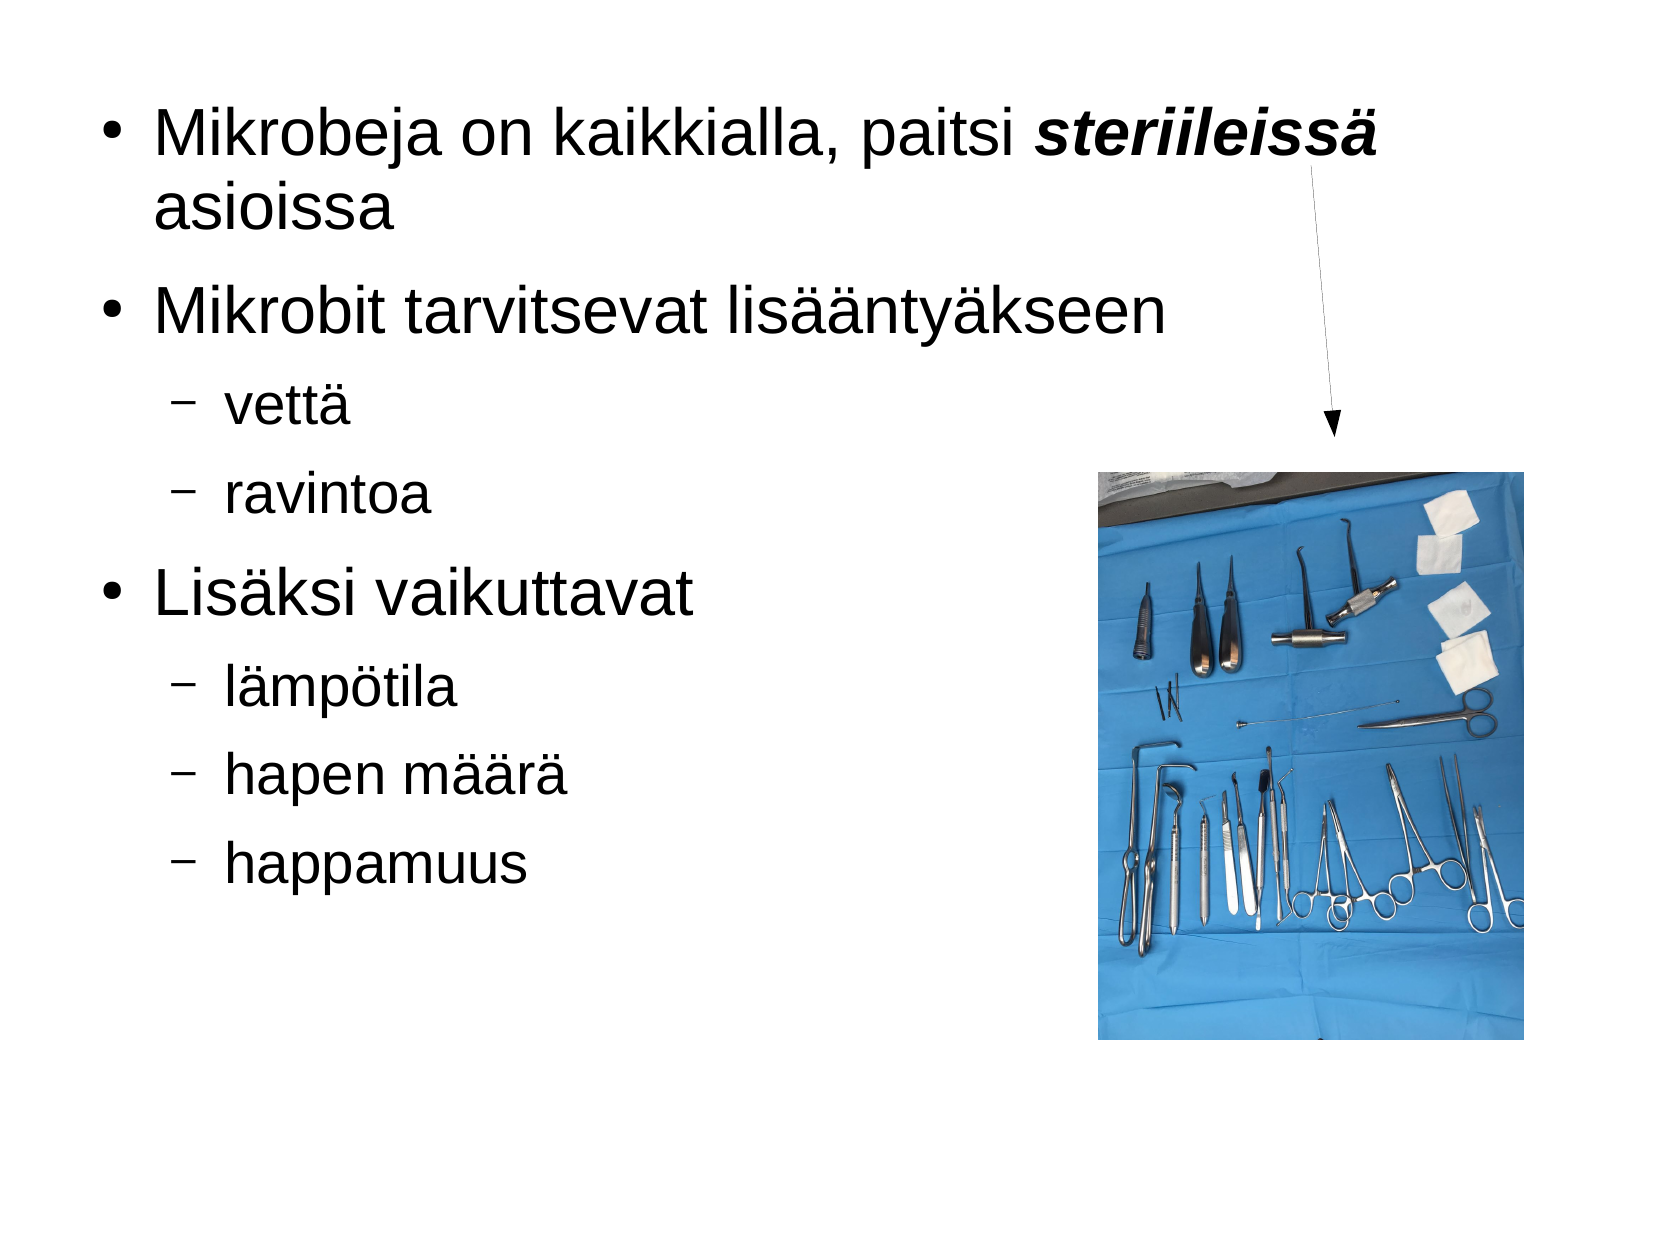

# Mikrobeja on kaikkialla, paitsi steriileissä asioissa
Mikrobit tarvitsevat lisääntyäkseen
vettä
ravintoa
Lisäksi vaikuttavat
lämpötila
hapen määrä
happamuus